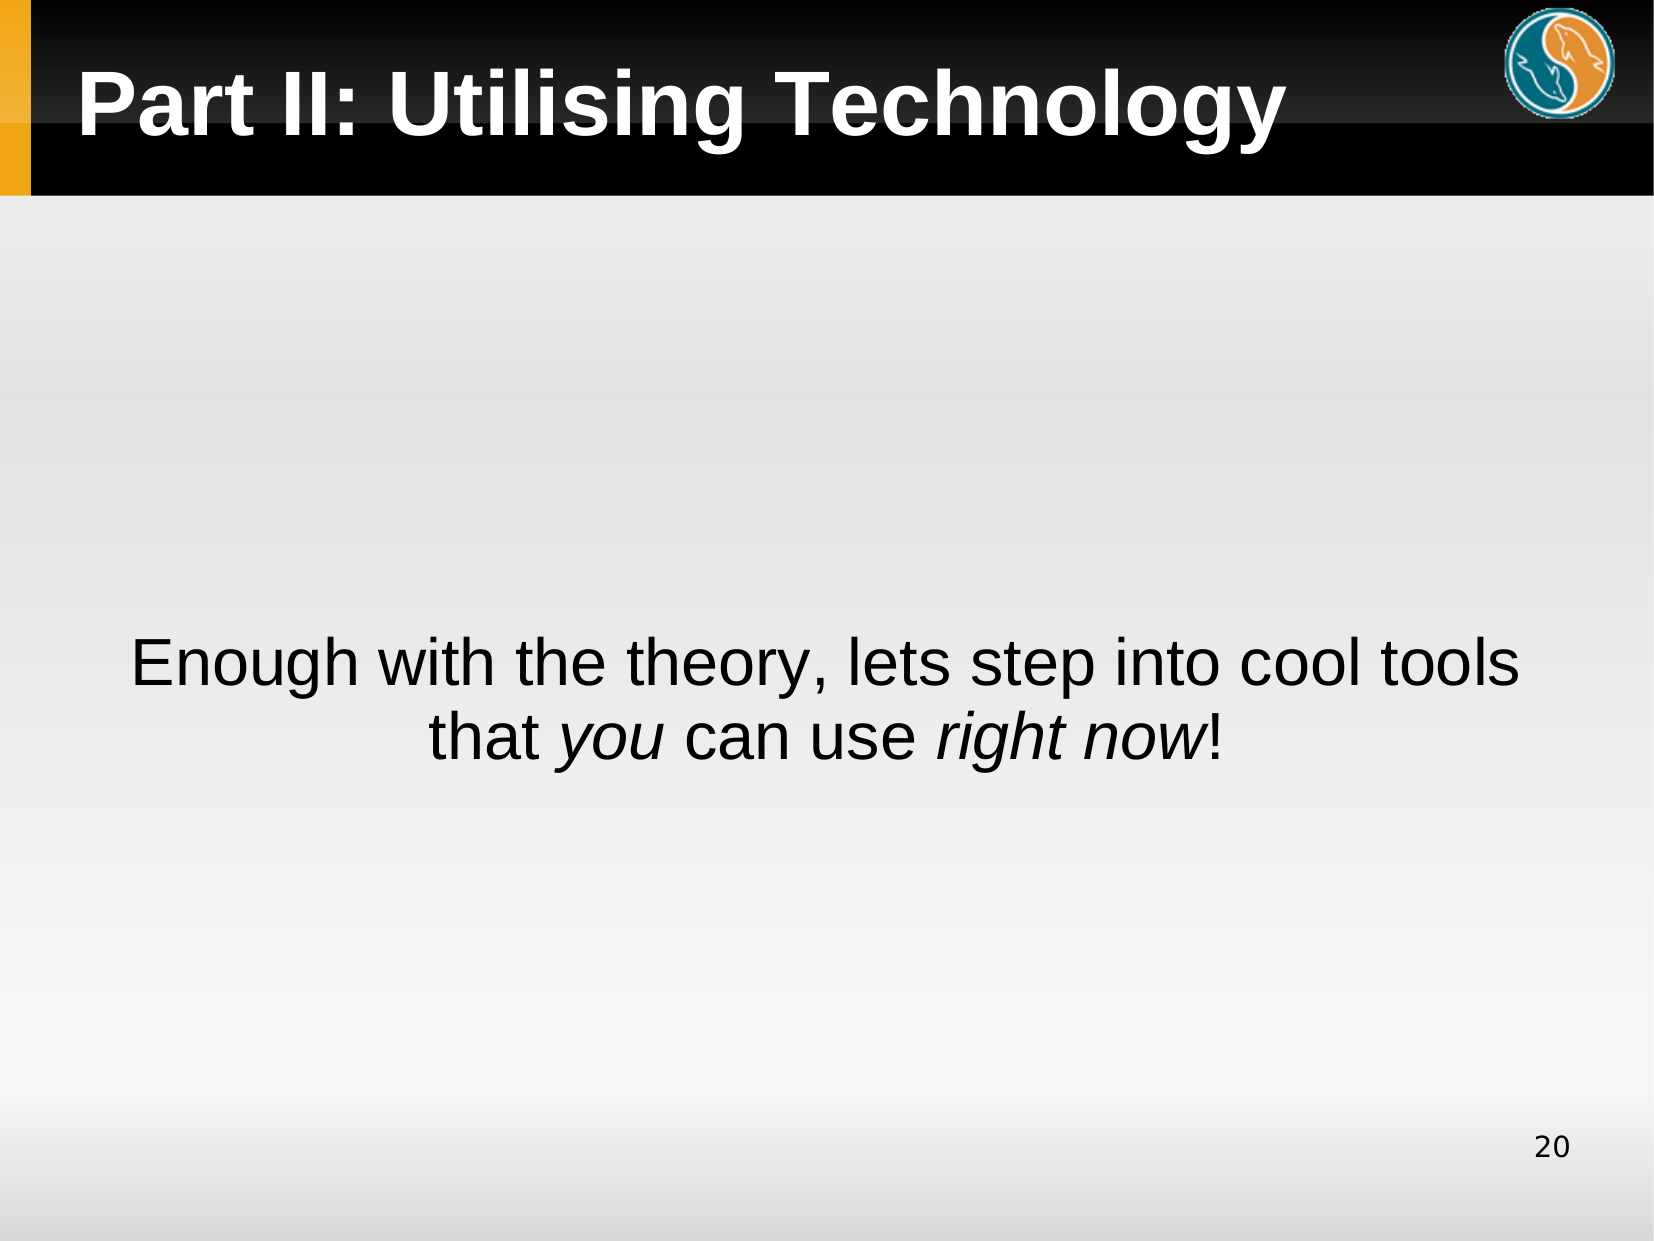

# Part II: Utilising Technology
Enough with the theory, lets step into cool tools that you can use right now!
20